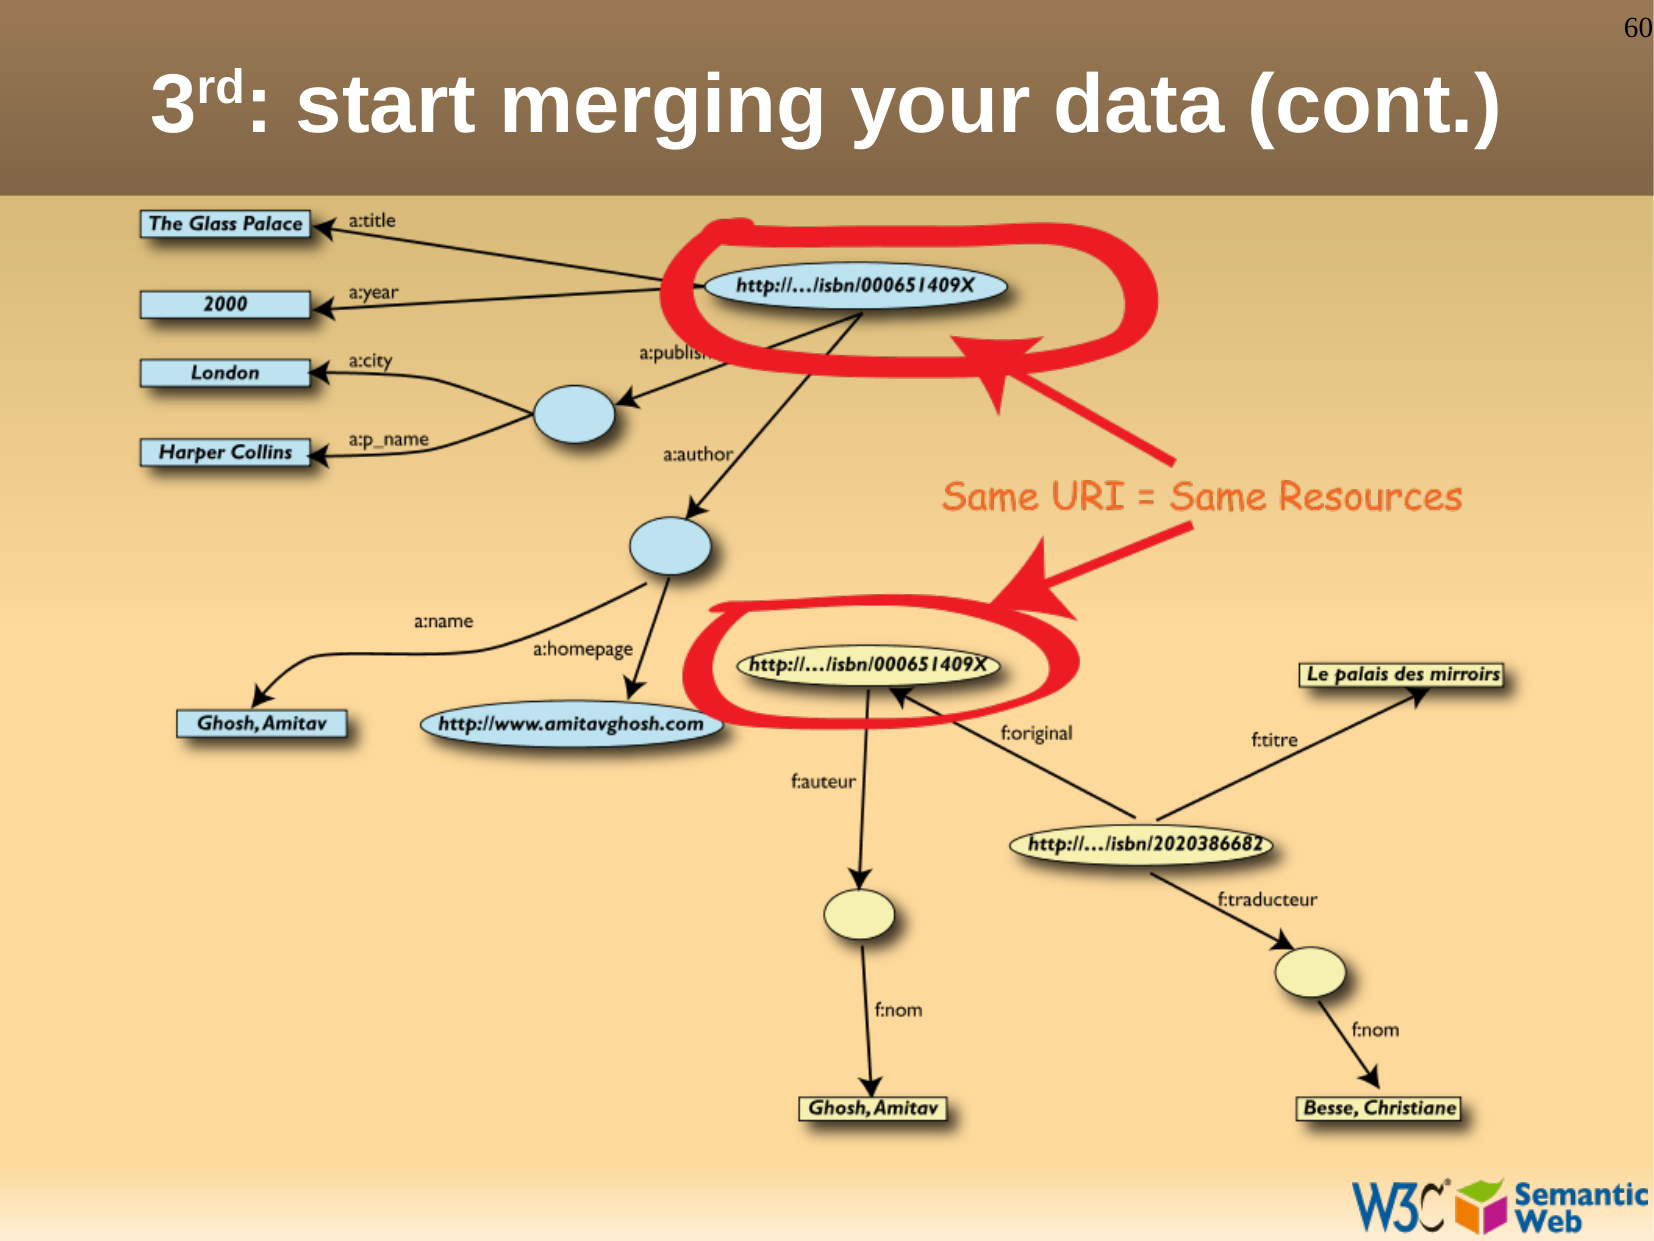

# 3rd: start merging your data (cont.)
60